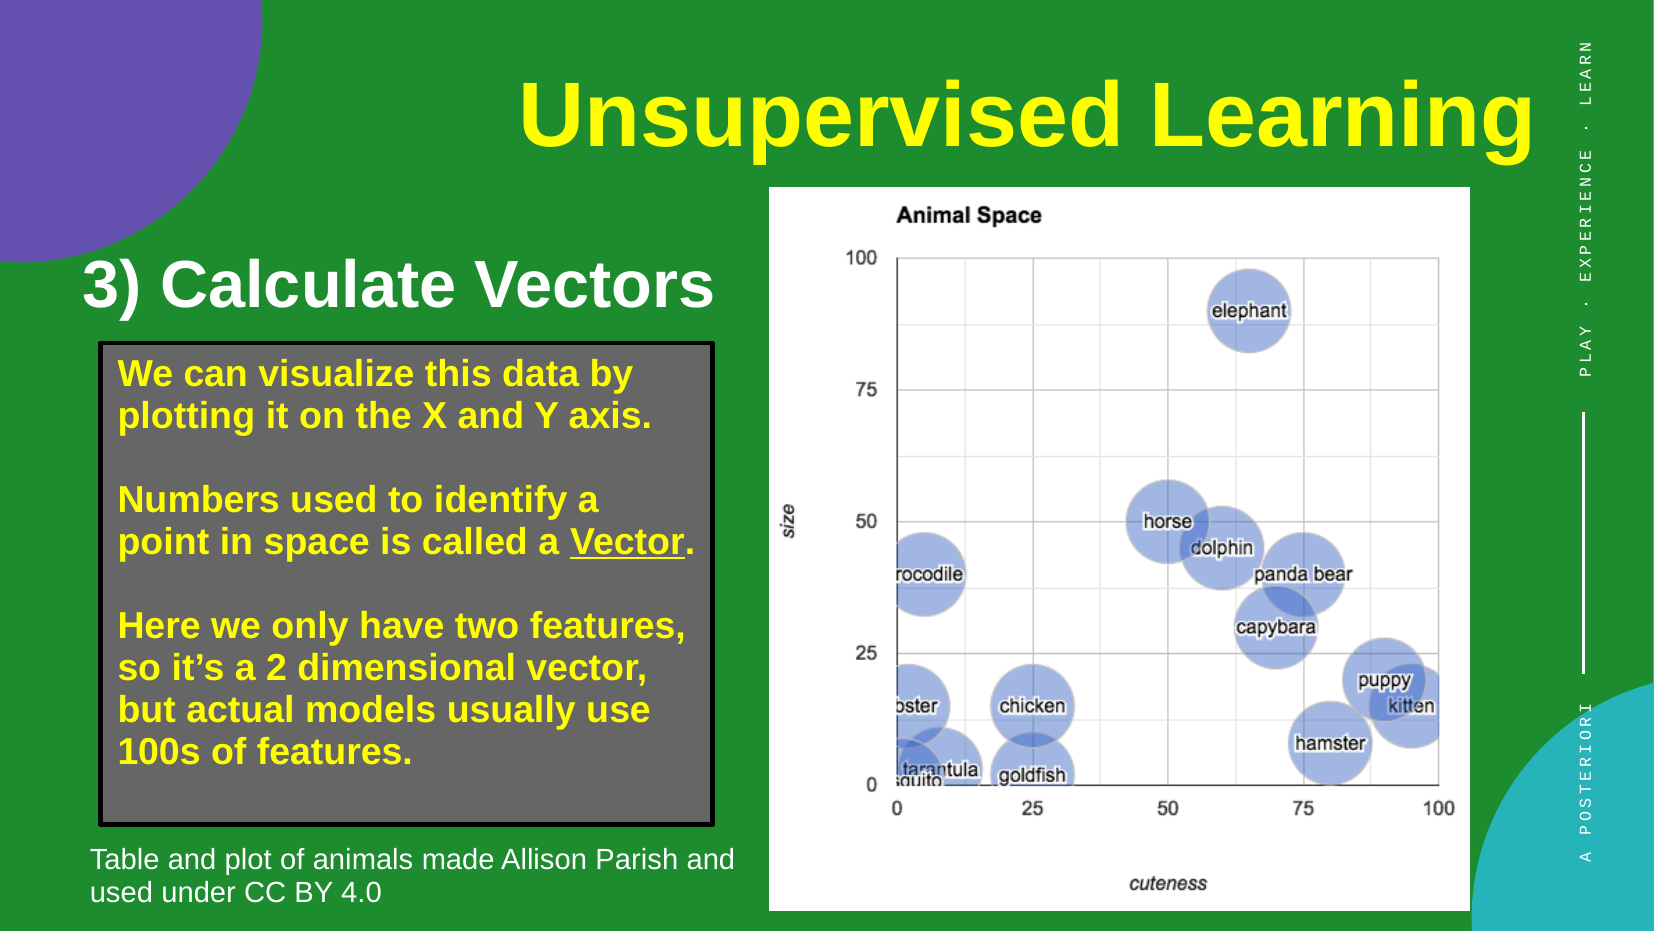

Unsupervised Learning
# 3) Calculate Vectors
We can visualize this data by
plotting it on the X and Y axis.
Numbers used to identify a
point in space is called a Vector.
Here we only have two features,
so it’s a 2 dimensional vector,
but actual models usually use
100s of features.
Table and plot of animals made Allison Parish and used under CC BY 4.0